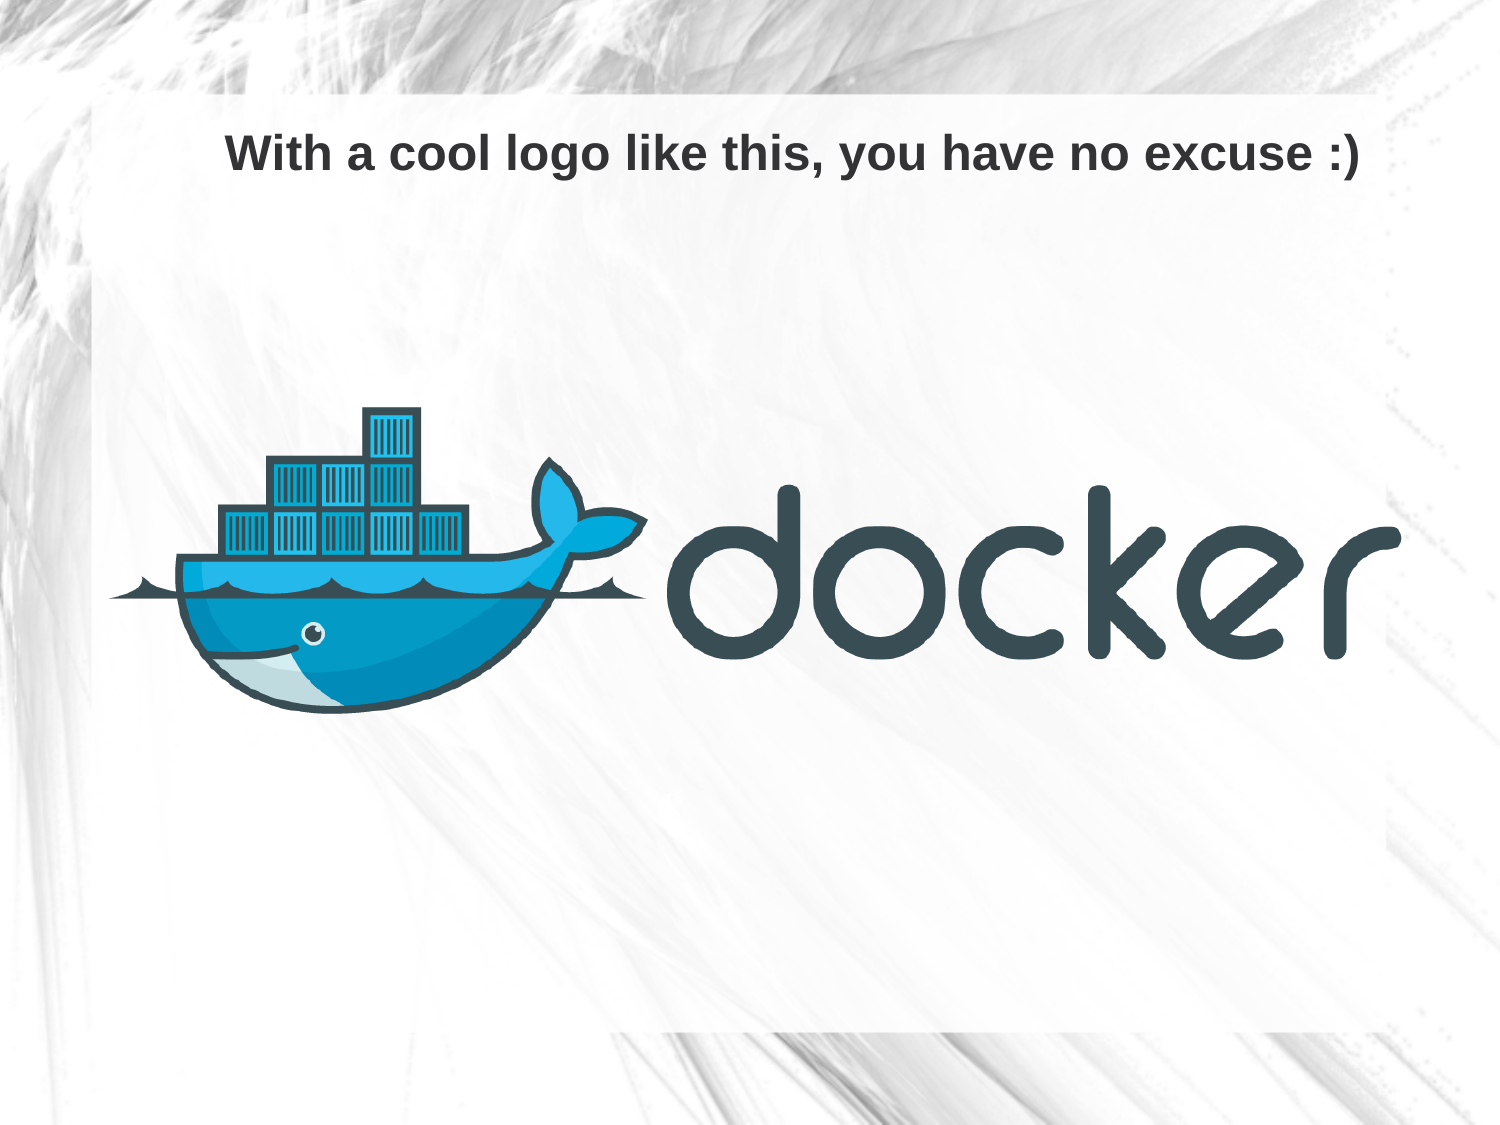

# With a cool logo like this, you have no excuse :)